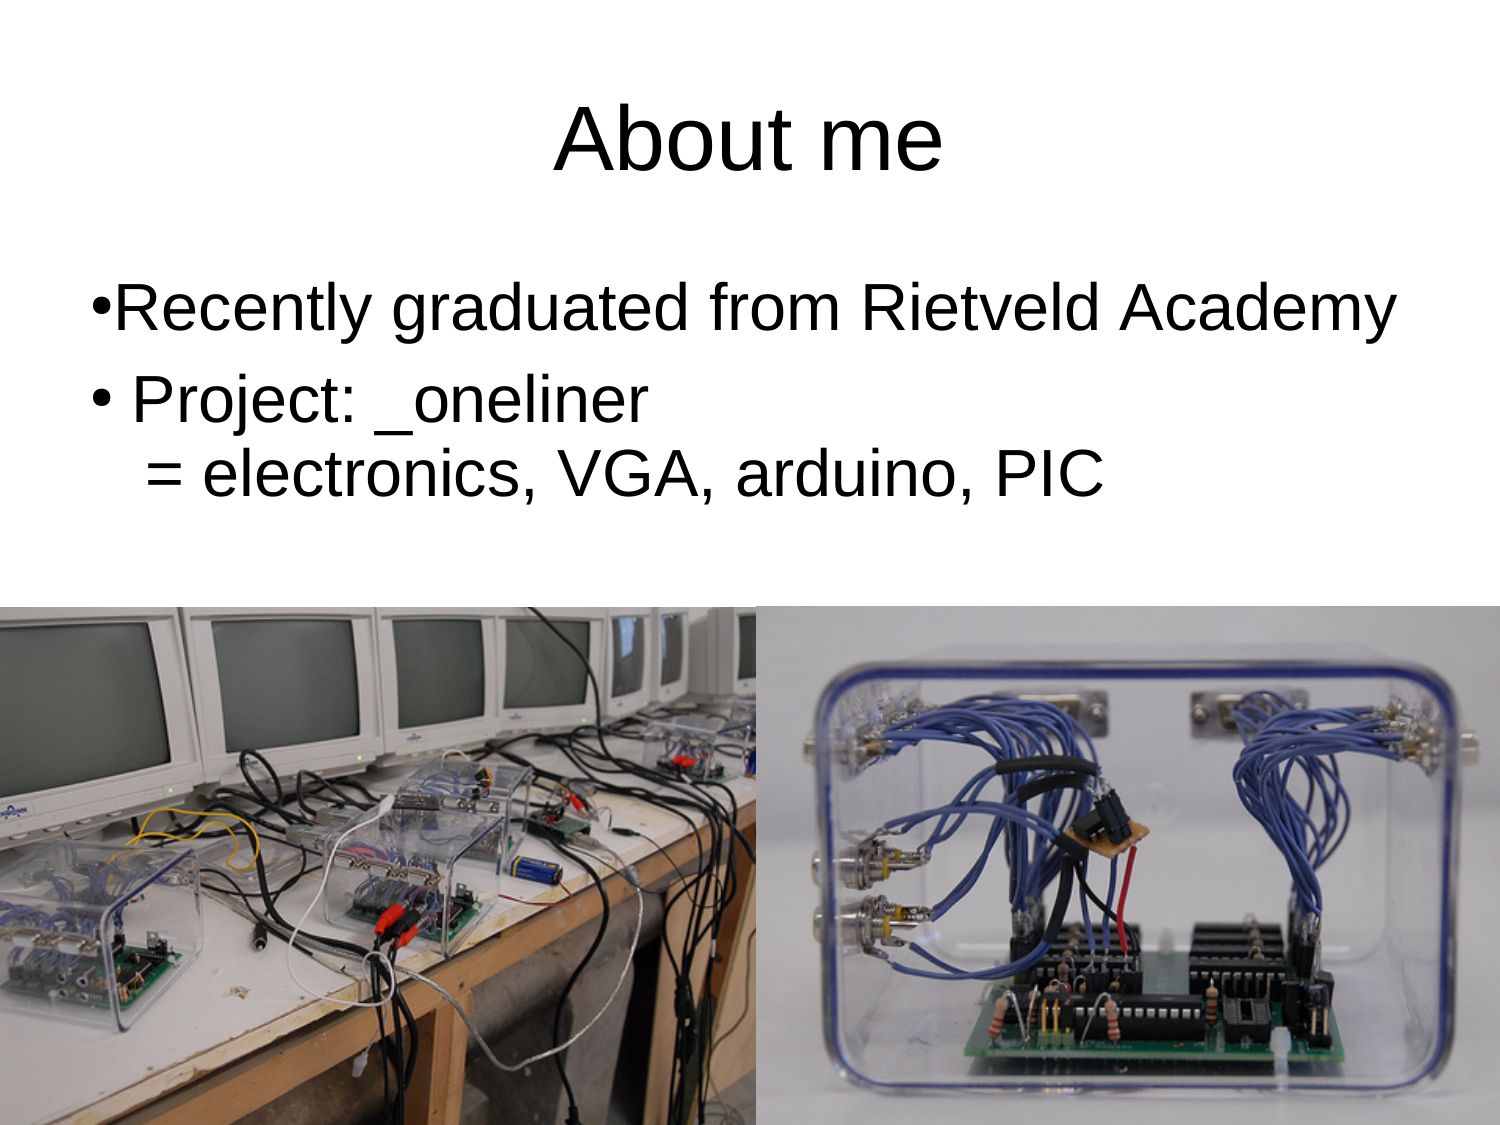

# About me
Recently graduated from Rietveld Academy
 Project: _oneliner
 = electronics, VGA, arduino, PIC